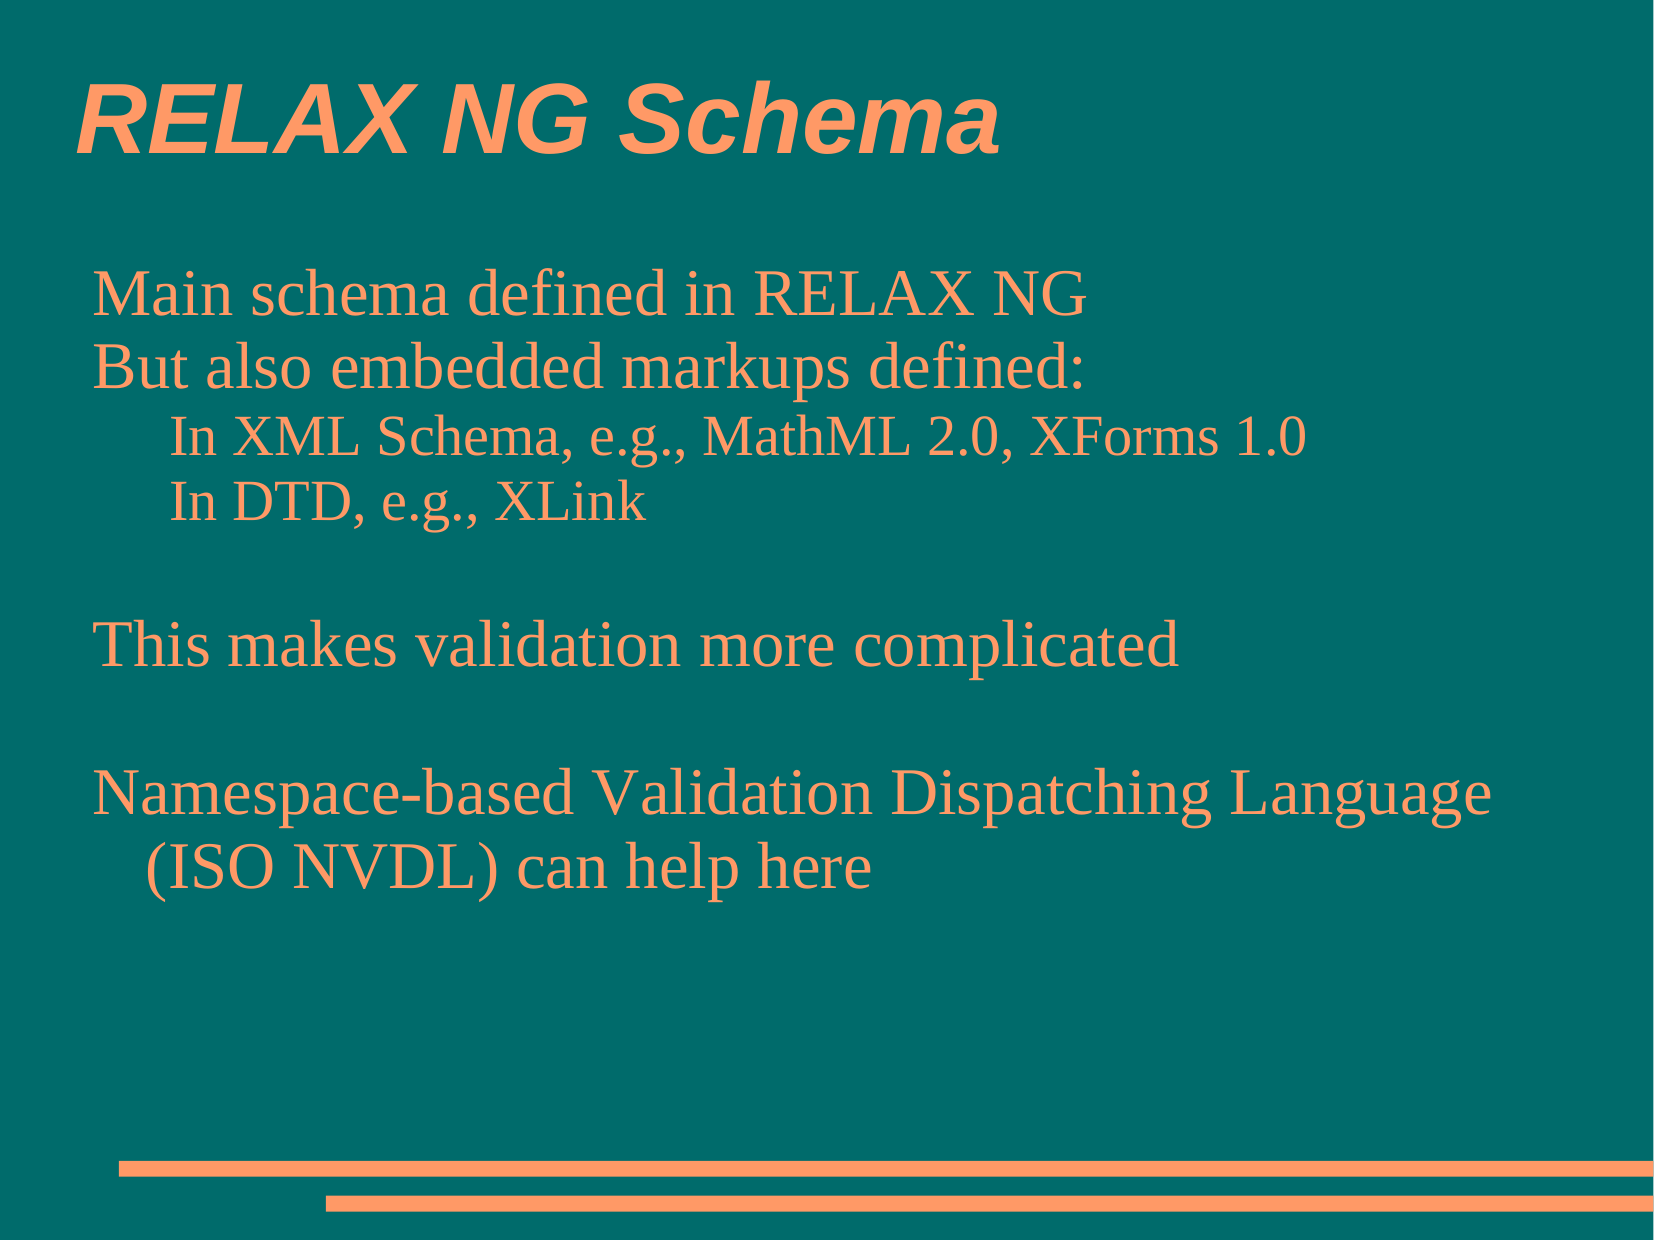

# RELAX NG Schema
Main schema defined in RELAX NG
But also embedded markups defined:
In XML Schema, e.g., MathML 2.0, XForms 1.0
In DTD, e.g., XLink
This makes validation more complicated
Namespace-based Validation Dispatching Language (ISO NVDL) can help here